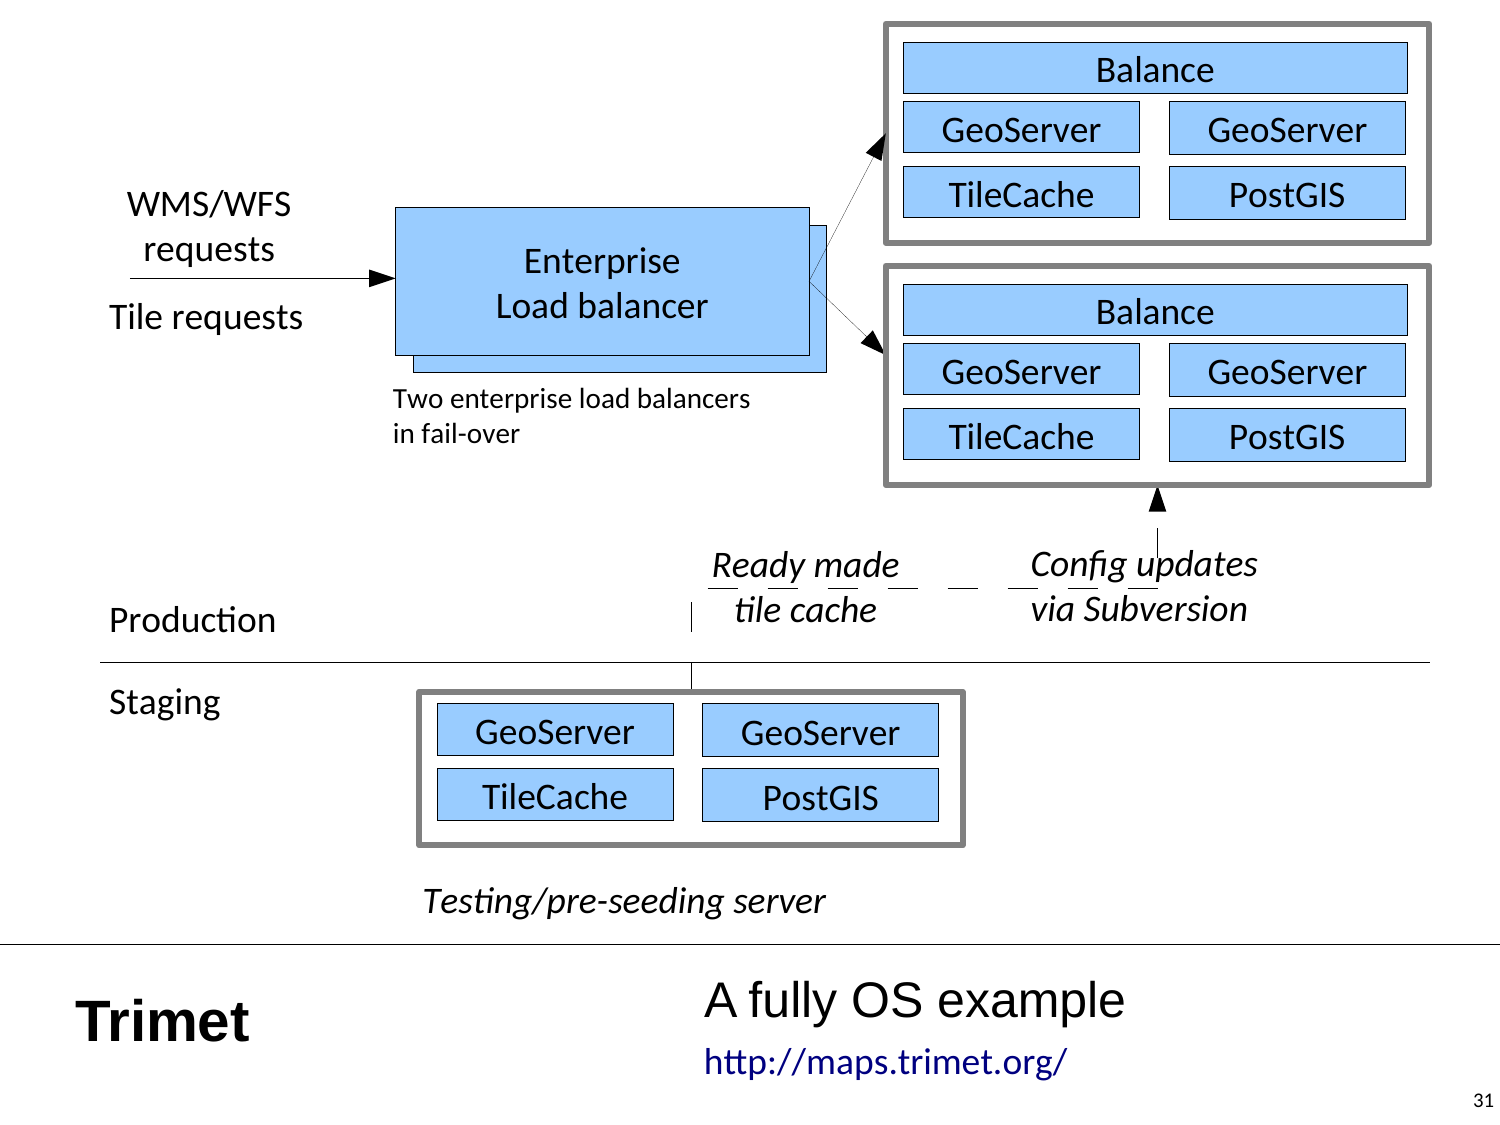

Balance
GeoServer
GeoServer
TileCache
PostGIS
WMS/WFS
requests
Enterprise
Load balancer
Enterprise
Load balancer
Tile requests
Balance
GeoServer
GeoServer
Two enterprise load balancers
in fail-over
TileCache
PostGIS
Config updates
via Subversion
Ready made
tile cache
Production
Staging
GeoServer
GeoServer
TileCache
PostGIS
Testing/pre-seeding server
A fully OS example
# Trimet
http://maps.trimet.org/
31